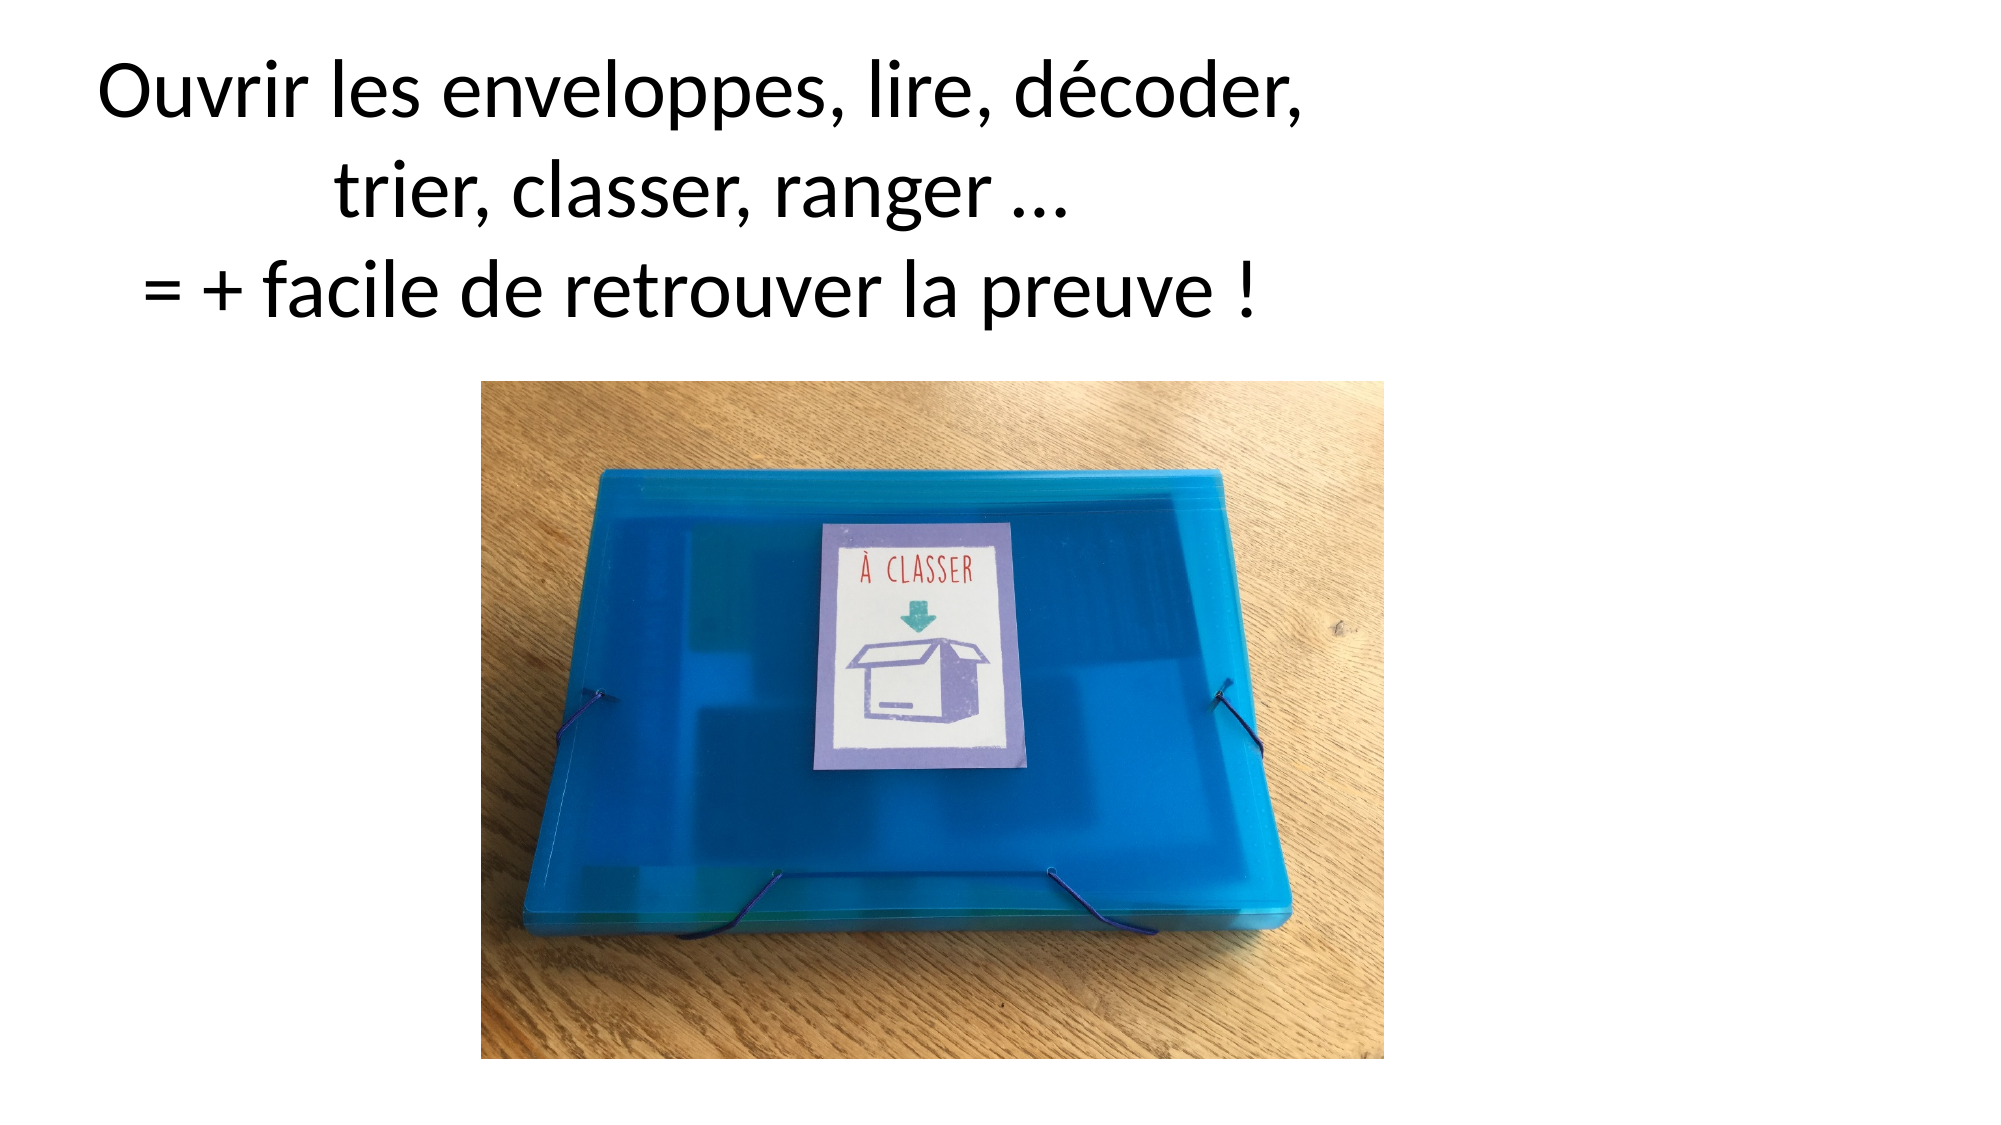

Ouvrir les enveloppes, lire, décoder,
trier, classer, ranger …
= + facile de retrouver la preuve !